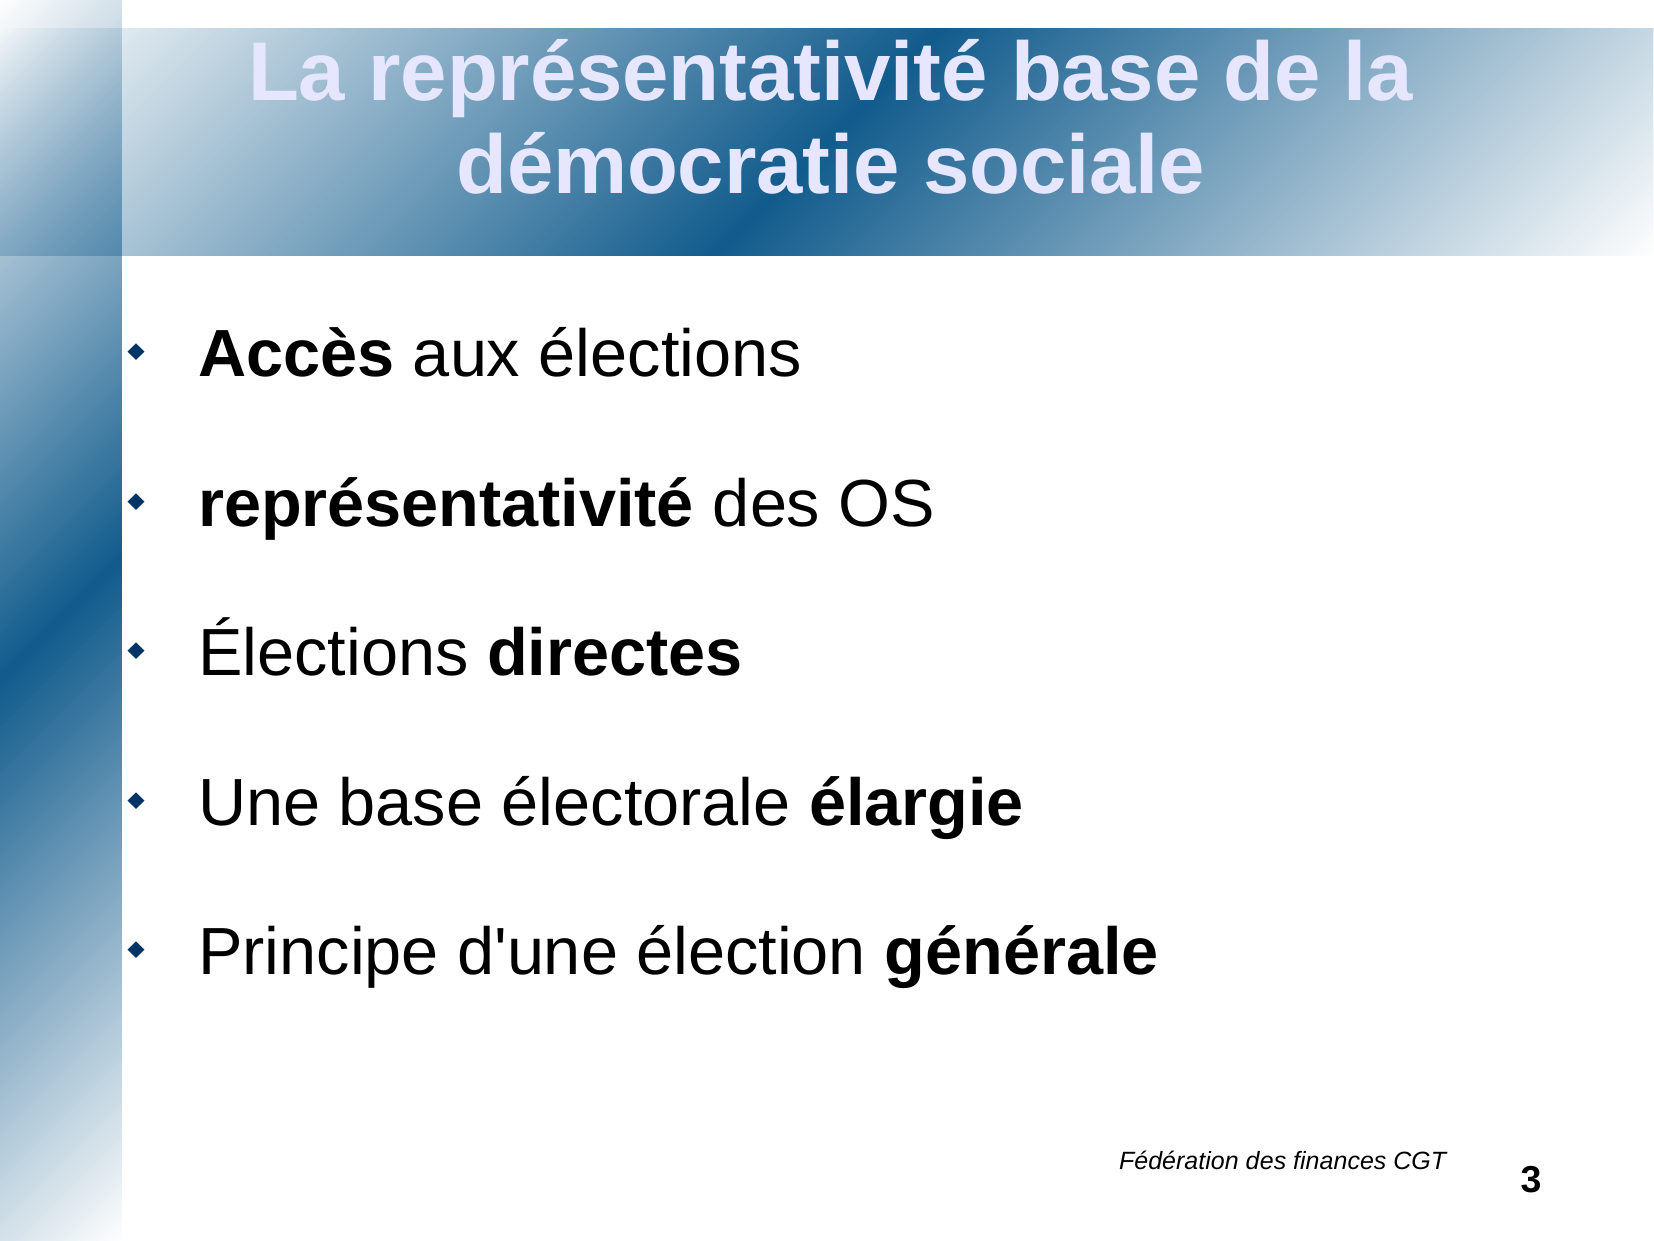

# La représentativité base de la démocratie sociale
Accès aux élections
représentativité des OS
Élections directes
Une base électorale élargie
Principe d'une élection générale
Fédération des finances CGT